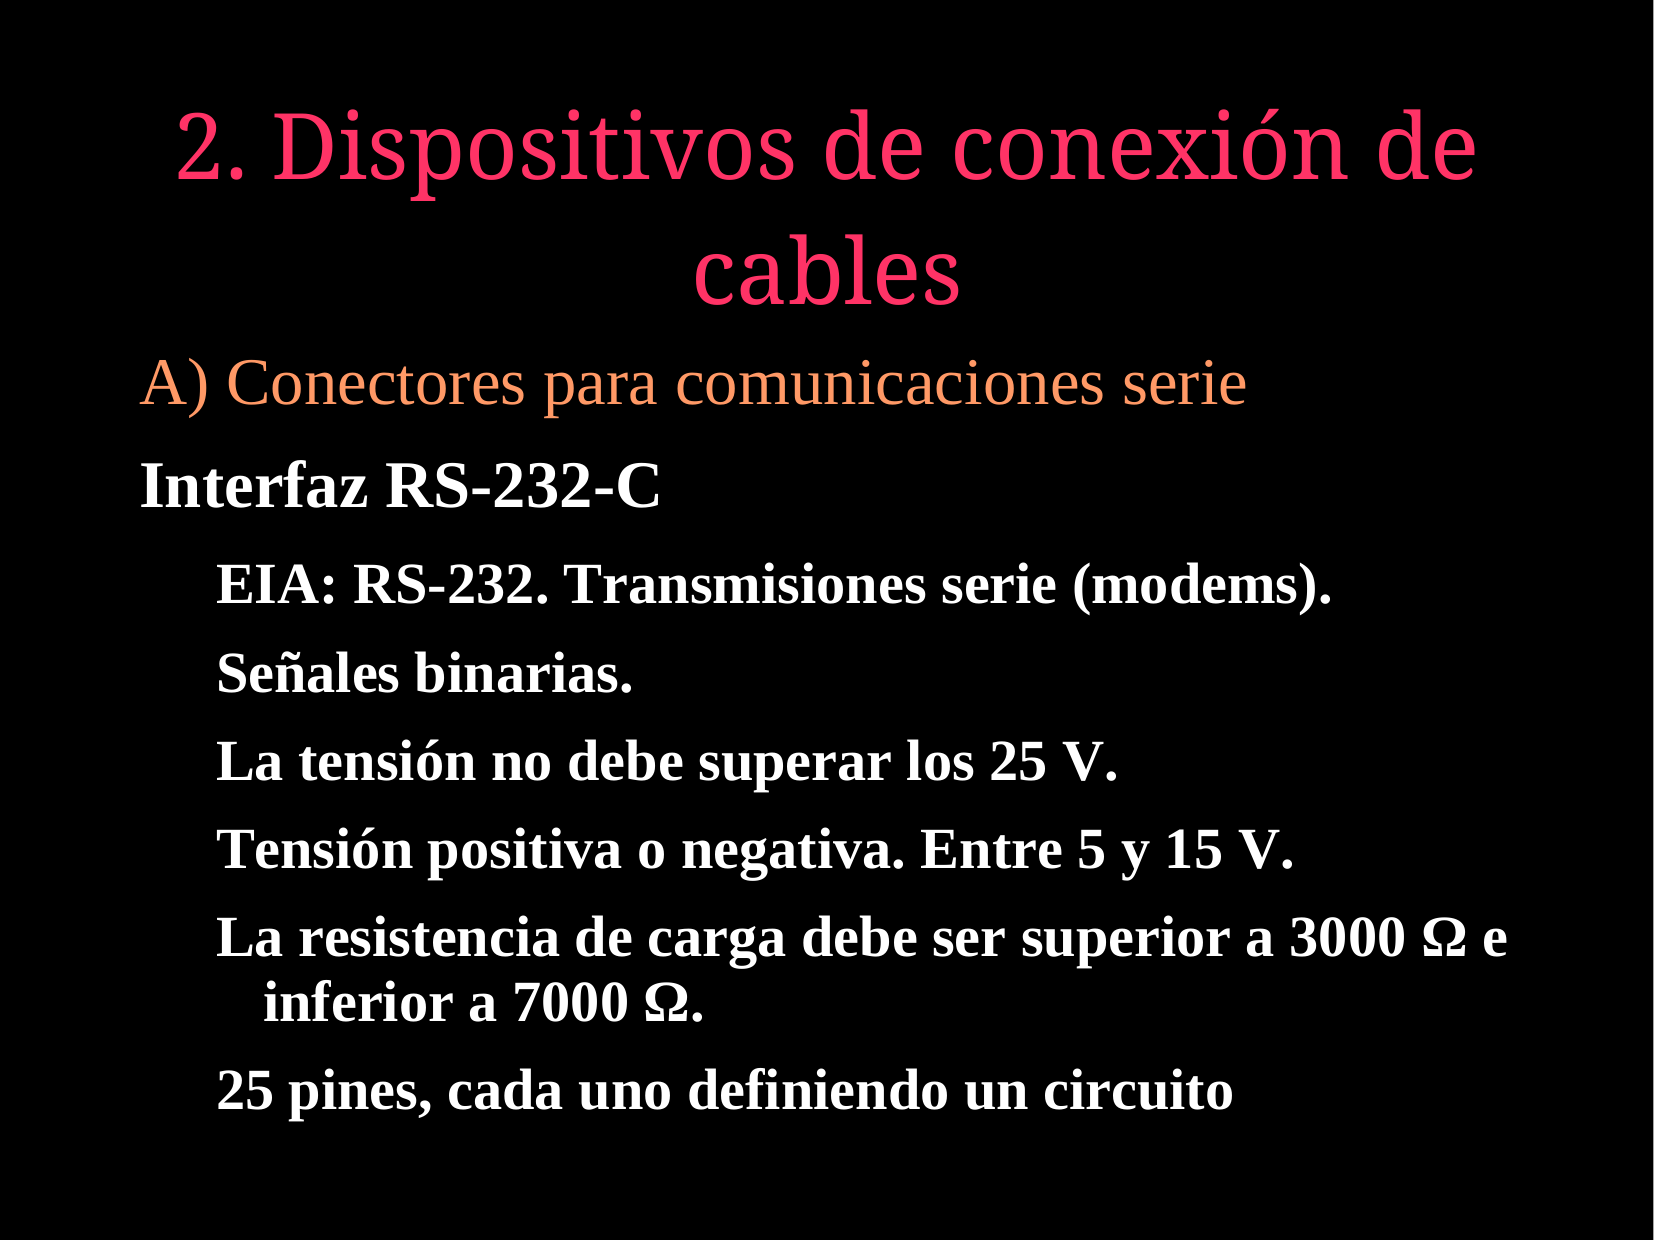

# 2. Dispositivos de conexión de cables
A) Conectores para comunicaciones serie
Interfaz RS-232-C
EIA: RS-232. Transmisiones serie (modems).
Señales binarias.
La tensión no debe superar los 25 V.
Tensión positiva o negativa. Entre 5 y 15 V.
La resistencia de carga debe ser superior a 3000 Ω e inferior a 7000 Ω.
25 pines, cada uno definiendo un circuito